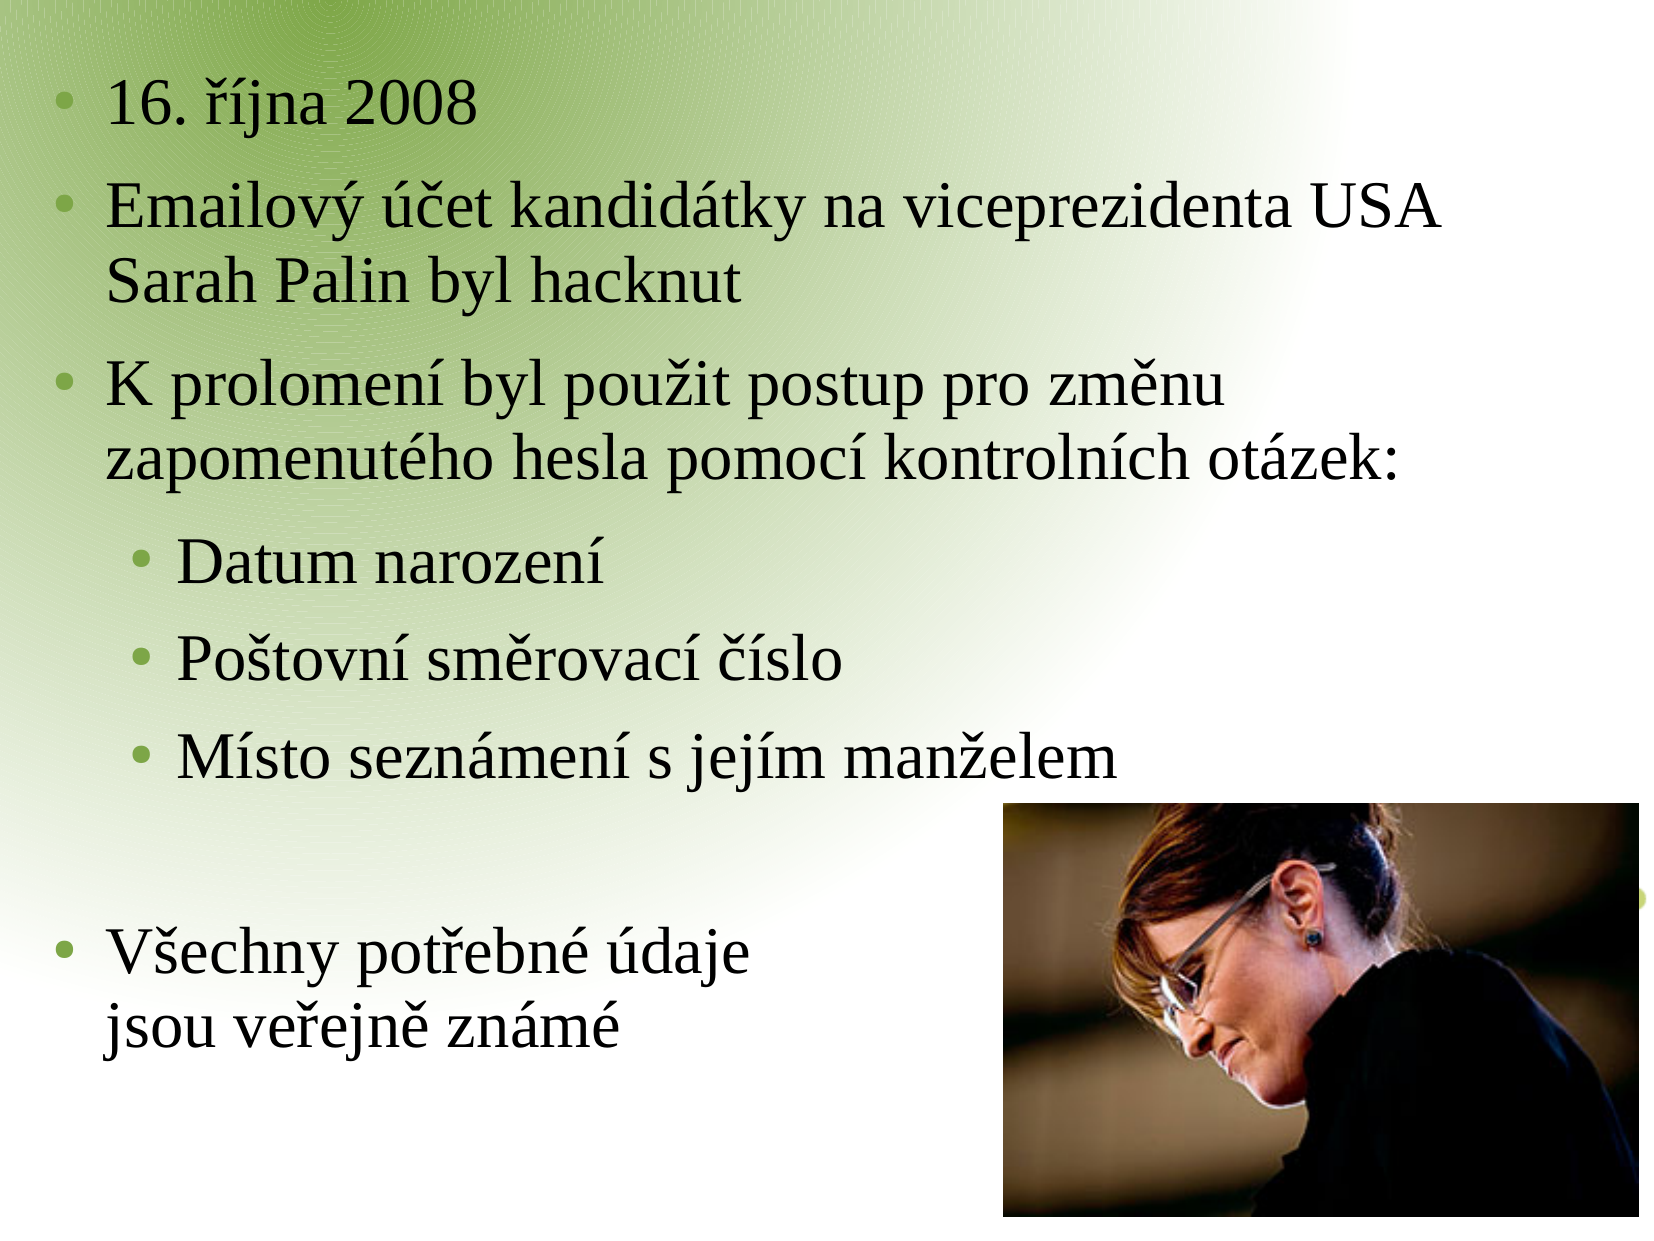

# 16. října 2008
Emailový účet kandidátky na viceprezidenta USA Sarah Palin byl hacknut
K prolomení byl použit postup pro změnu zapomenutého hesla pomocí kontrolních otázek:
Datum narození
Poštovní směrovací číslo
Místo seznámení s jejím manželem
Všechny potřebné údaje
jsou veřejně známé